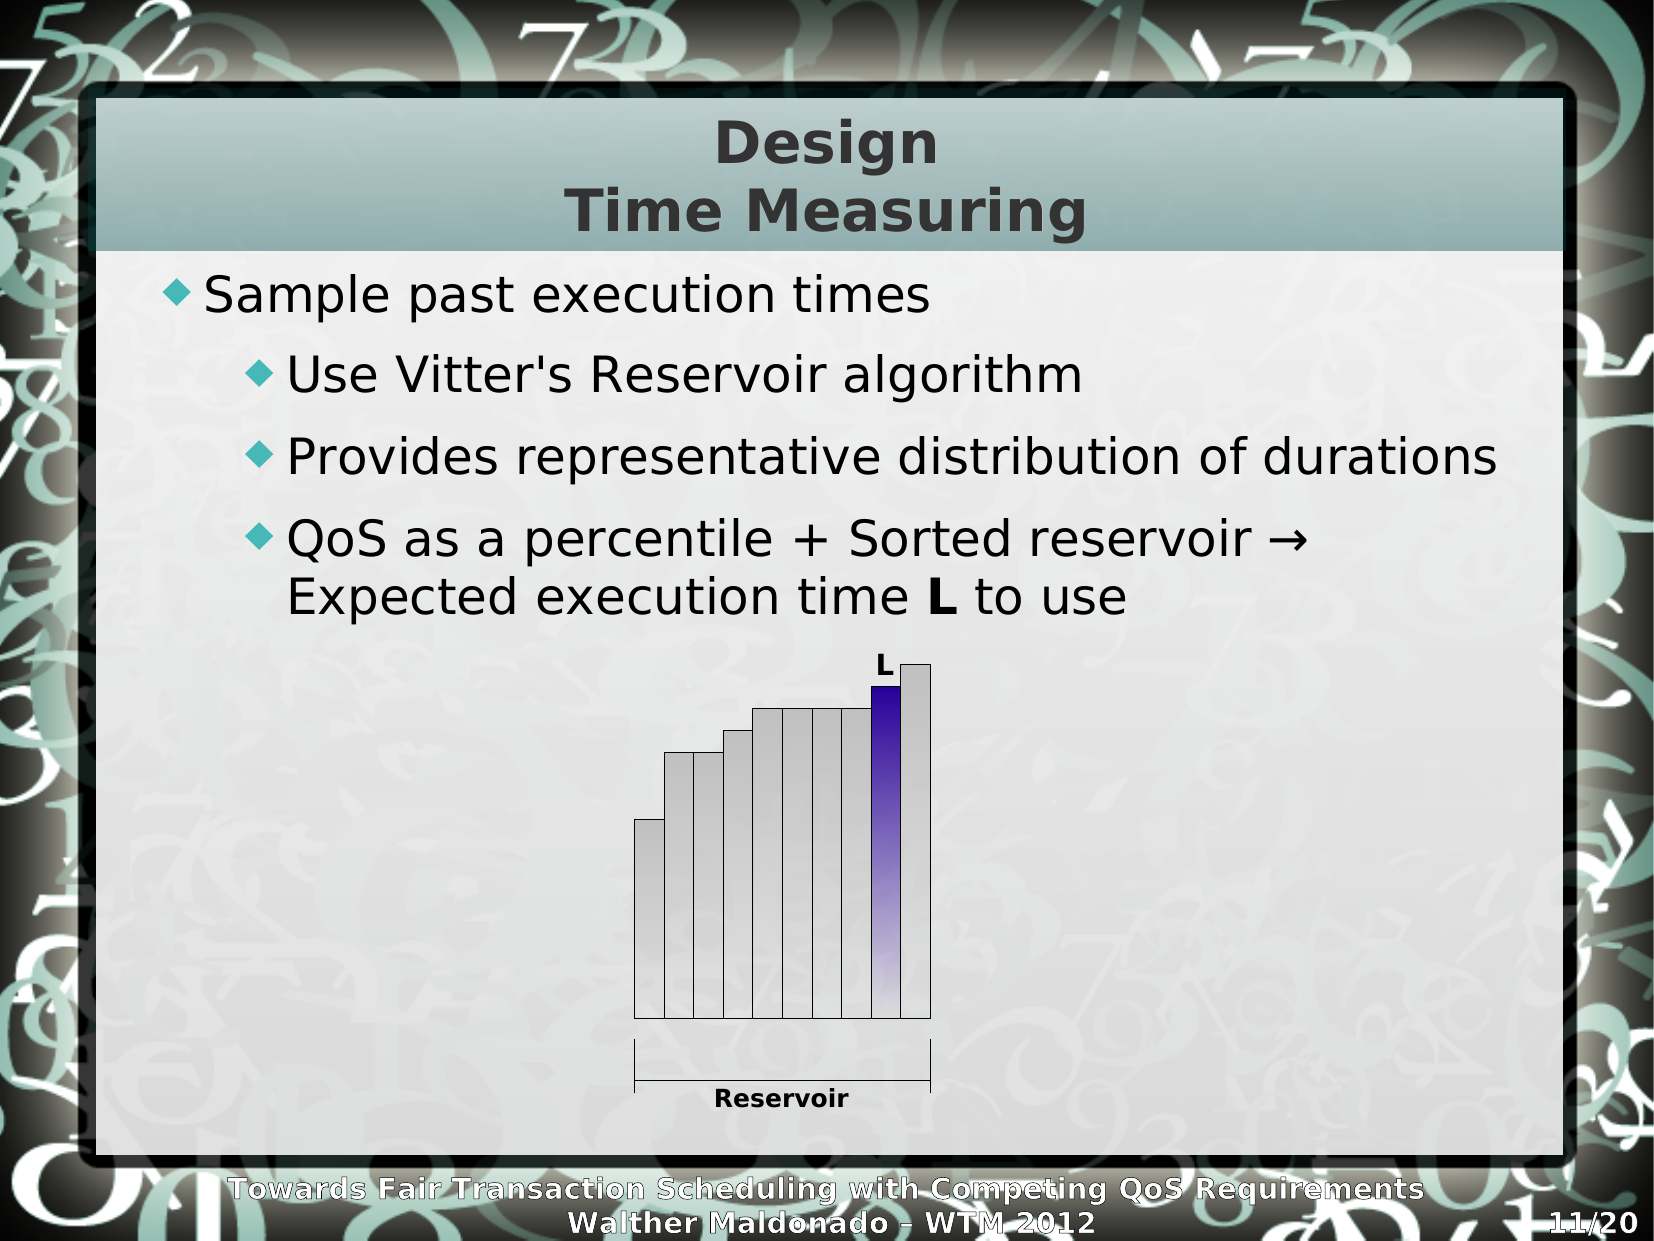

# Design Time Measuring
Sample past execution times
Use Vitter's Reservoir algorithm
Provides representative distribution of durations
QoS as a percentile + Sorted reservoir → Expected execution time L to use
L
11